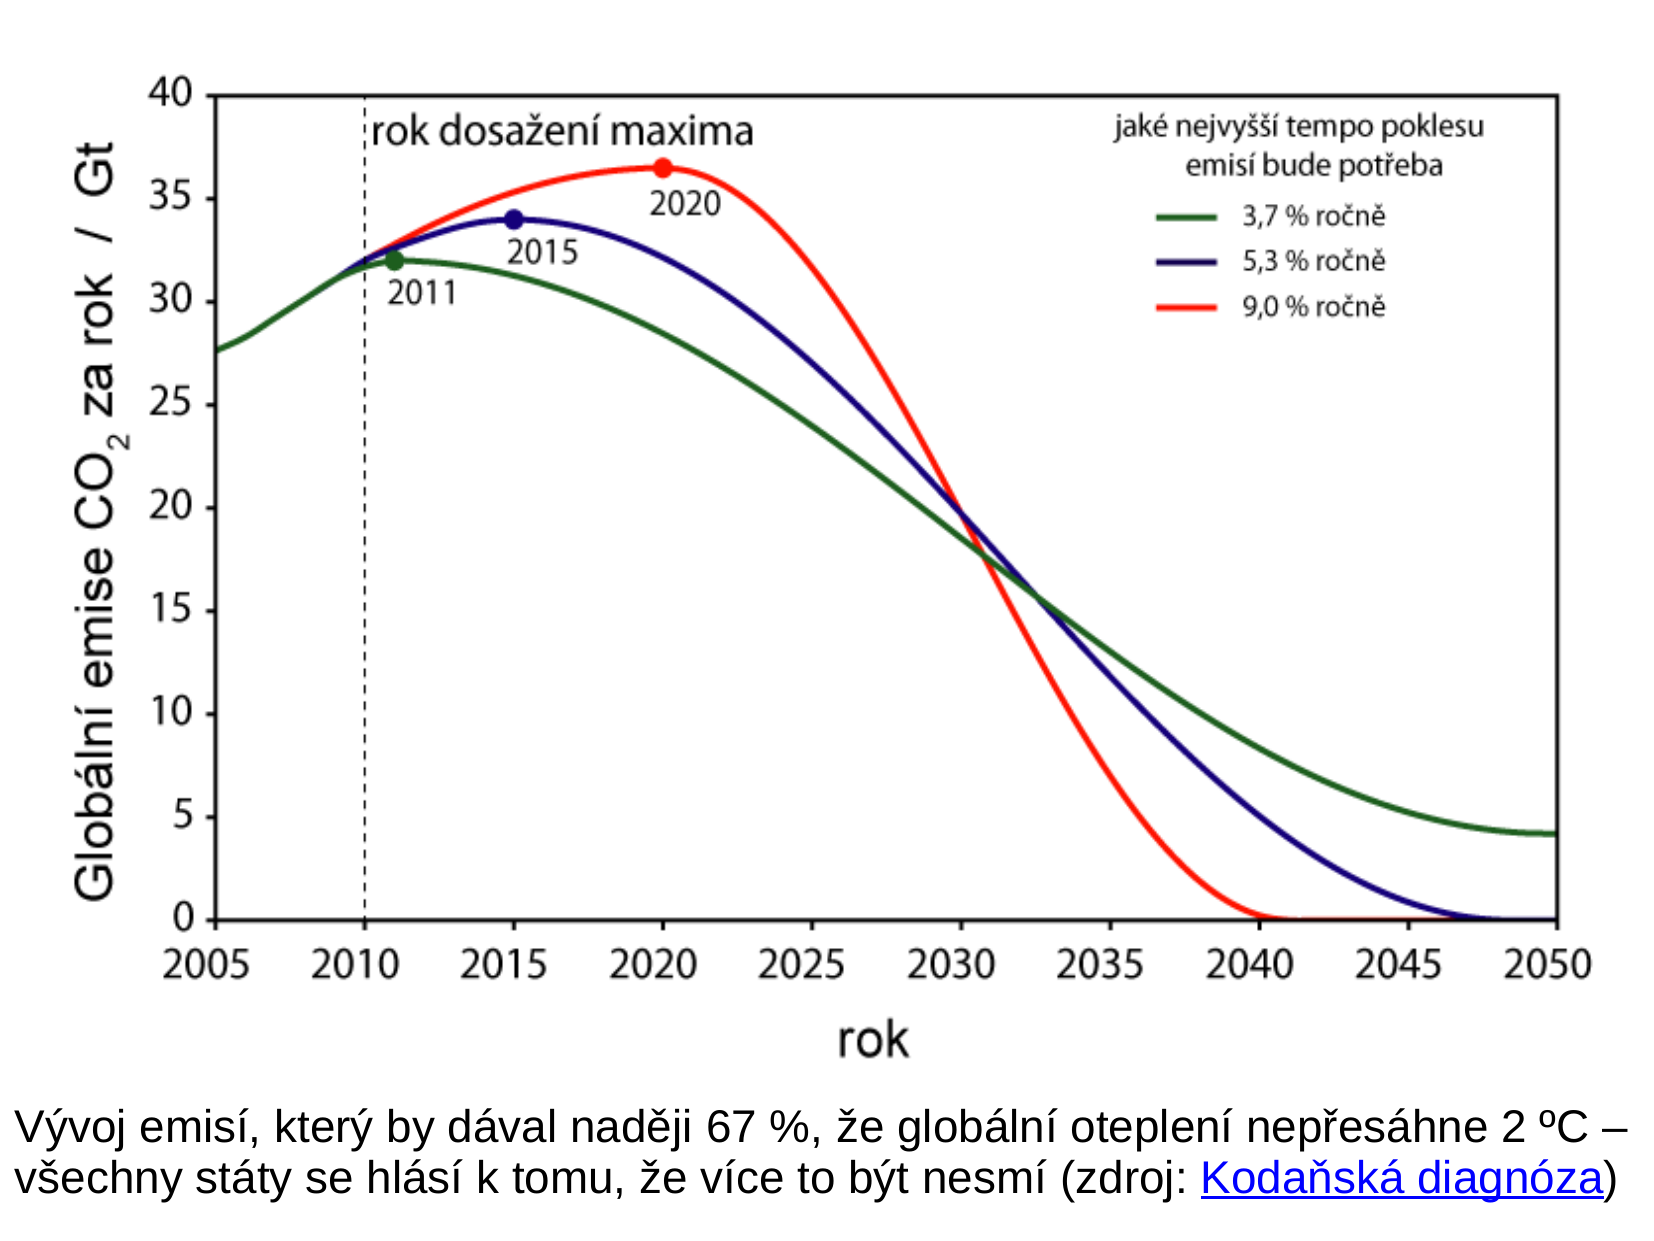

Vývoj emisí, který by dával naději 67 %, že globální oteplení nepřesáhne 2 ºC – všechny státy se hlásí k tomu, že více to být nesmí (zdroj: Kodaňská diagnóza)